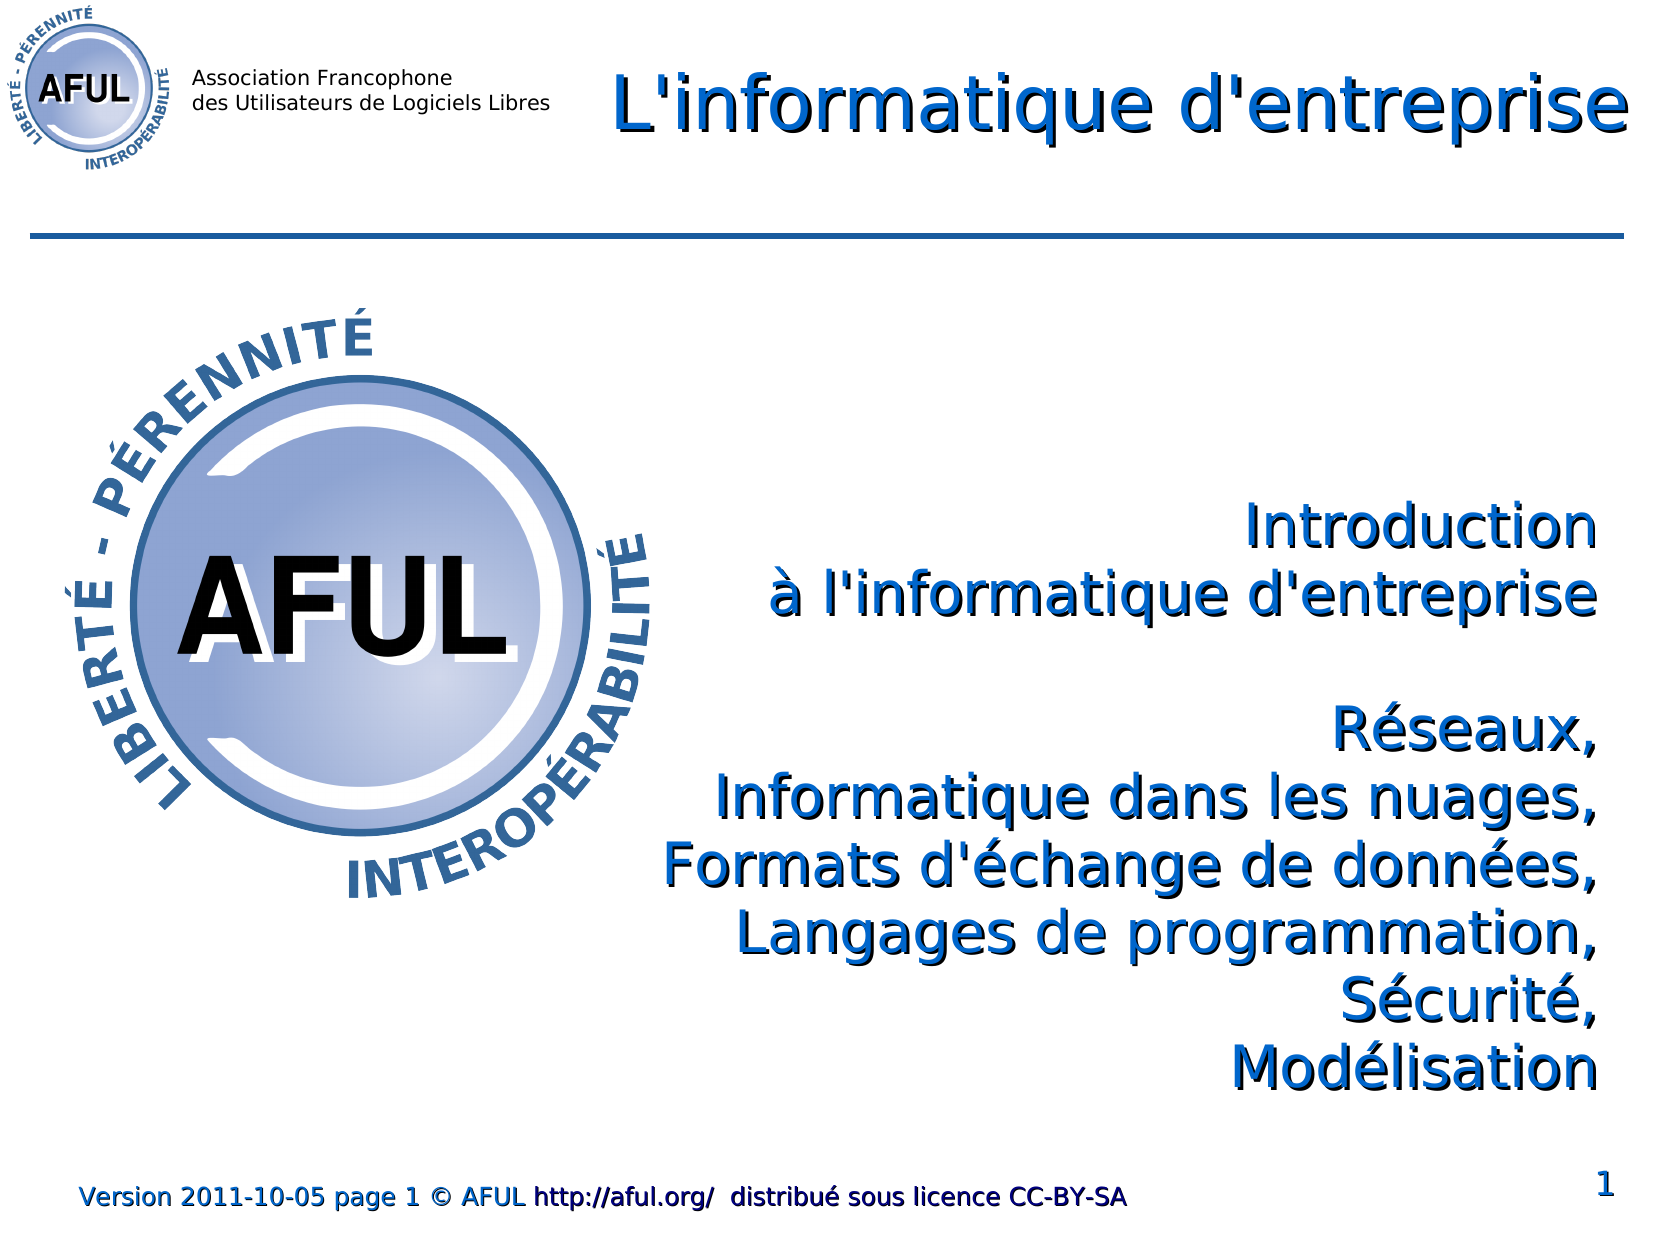

# L'informatique d'entreprise
Introduction
à l'informatique d'entreprise
Réseaux,
Informatique dans les nuages,
Formats d'échange de données,
Langages de programmation,
Sécurité,
Modélisation